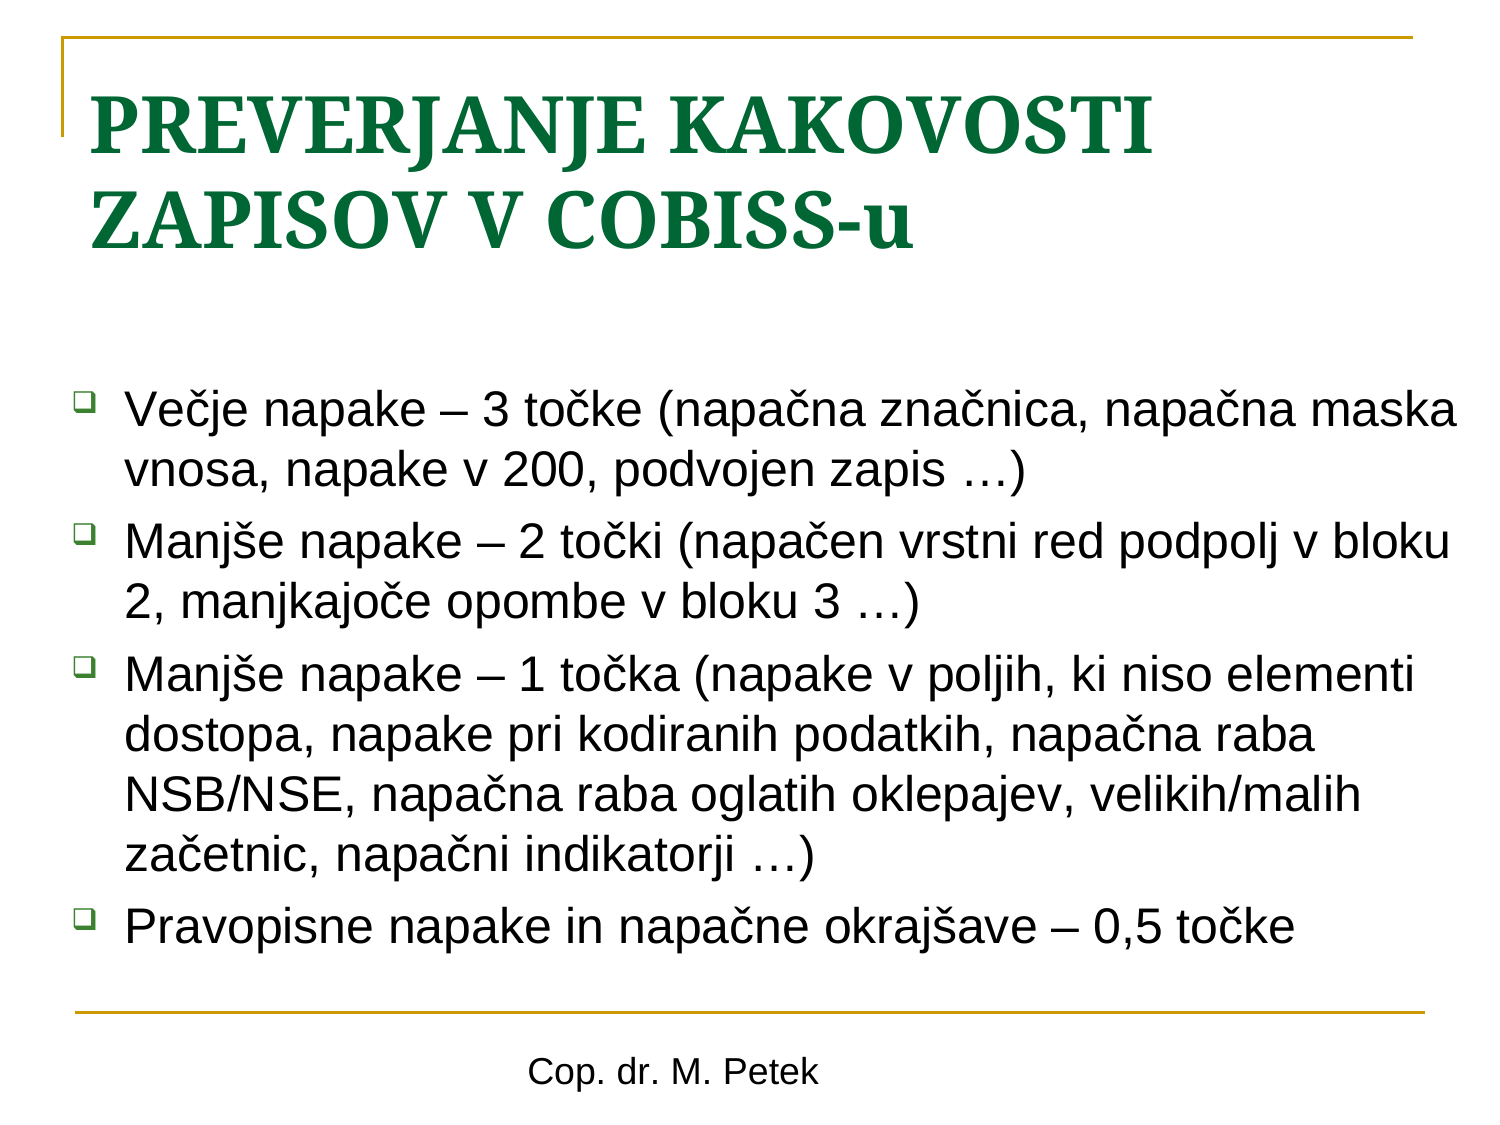

# PREVERJANJE KAKOVOSTI ZAPISOV V COBISS-u
Večje napake – 3 točke (napačna značnica, napačna maska vnosa, napake v 200, podvojen zapis …)
Manjše napake – 2 točki (napačen vrstni red podpolj v bloku 2, manjkajoče opombe v bloku 3 …)
Manjše napake – 1 točka (napake v poljih, ki niso elementi dostopa, napake pri kodiranih podatkih, napačna raba NSB/NSE, napačna raba oglatih oklepajev, velikih/malih začetnic, napačni indikatorji …)
Pravopisne napake in napačne okrajšave – 0,5 točke
Cop. dr. M. Petek